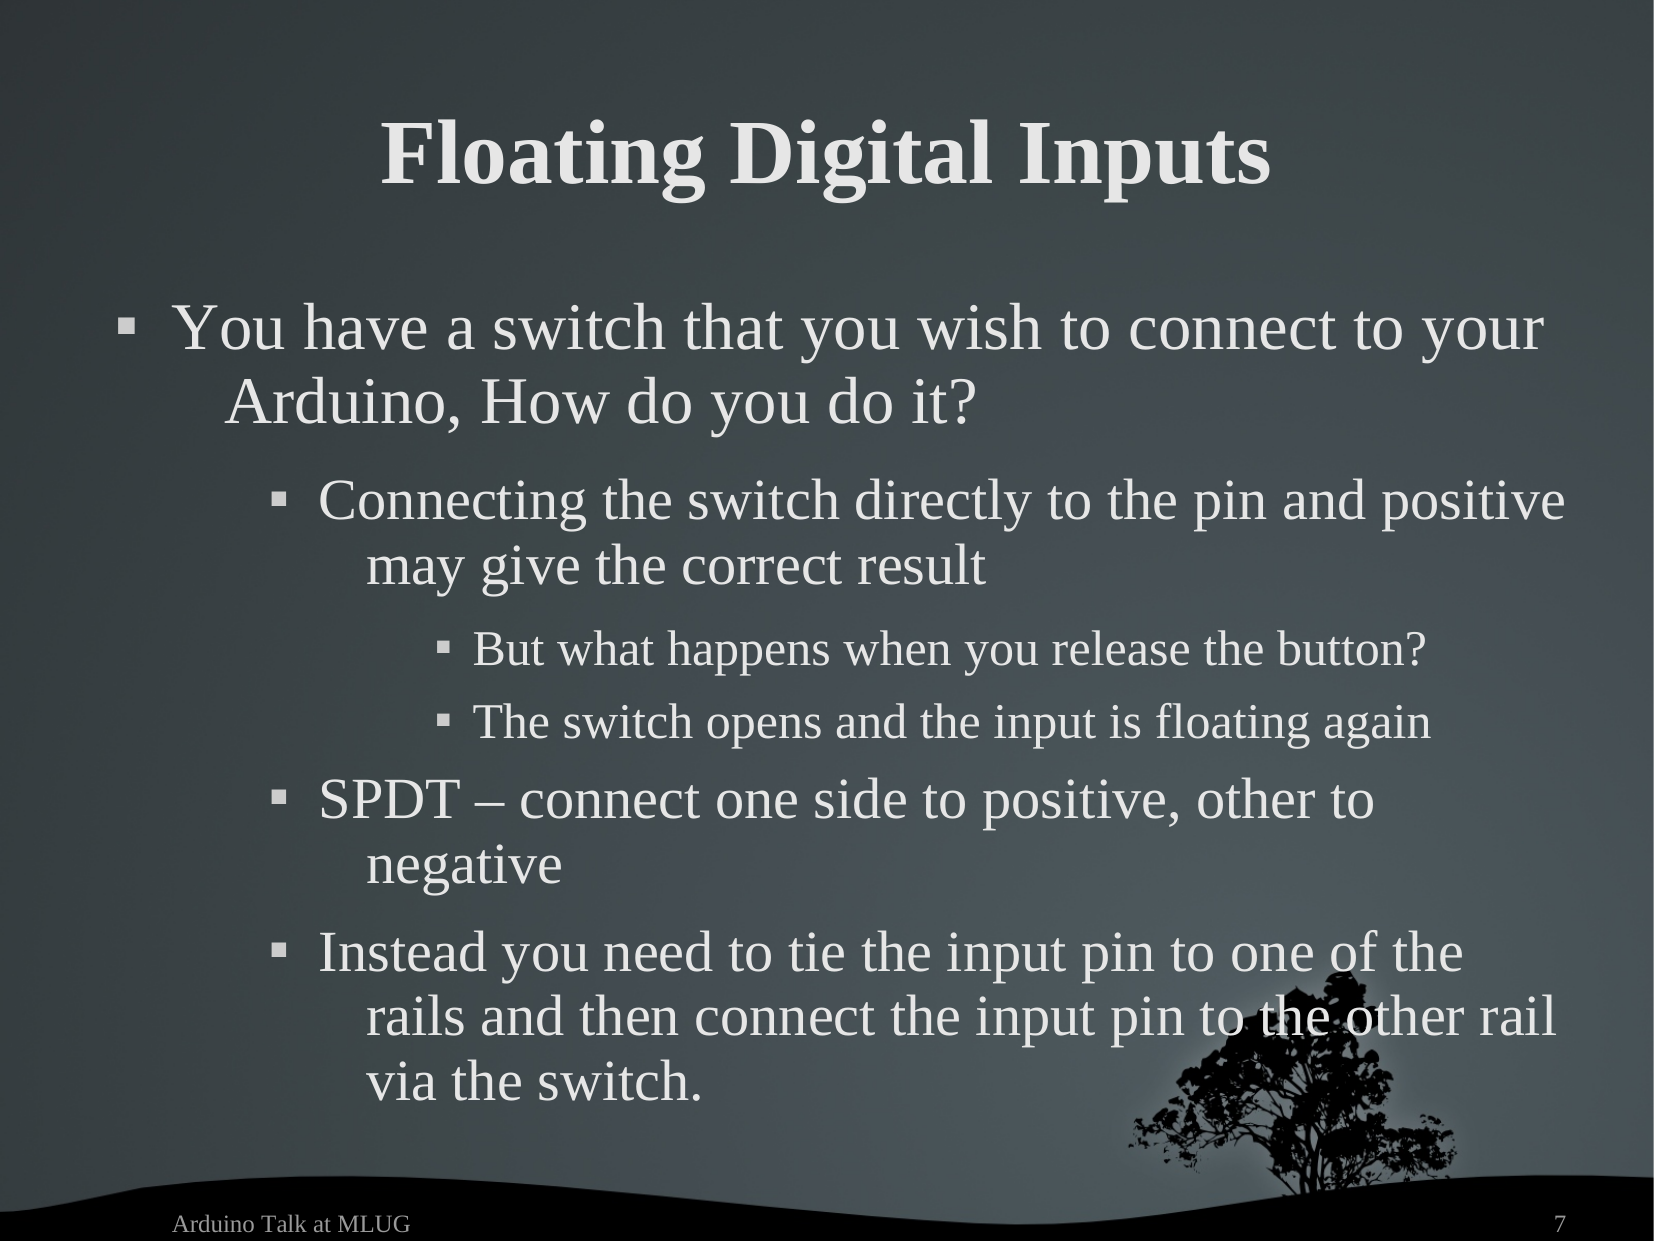

# Floating Digital Inputs
You have a switch that you wish to connect to your Arduino, How do you do it?
Connecting the switch directly to the pin and positive may give the correct result
But what happens when you release the button?
The switch opens and the input is floating again
SPDT – connect one side to positive, other to negative
Instead you need to tie the input pin to one of the rails and then connect the input pin to the other rail via the switch.
Arduino Talk at MLUG
7